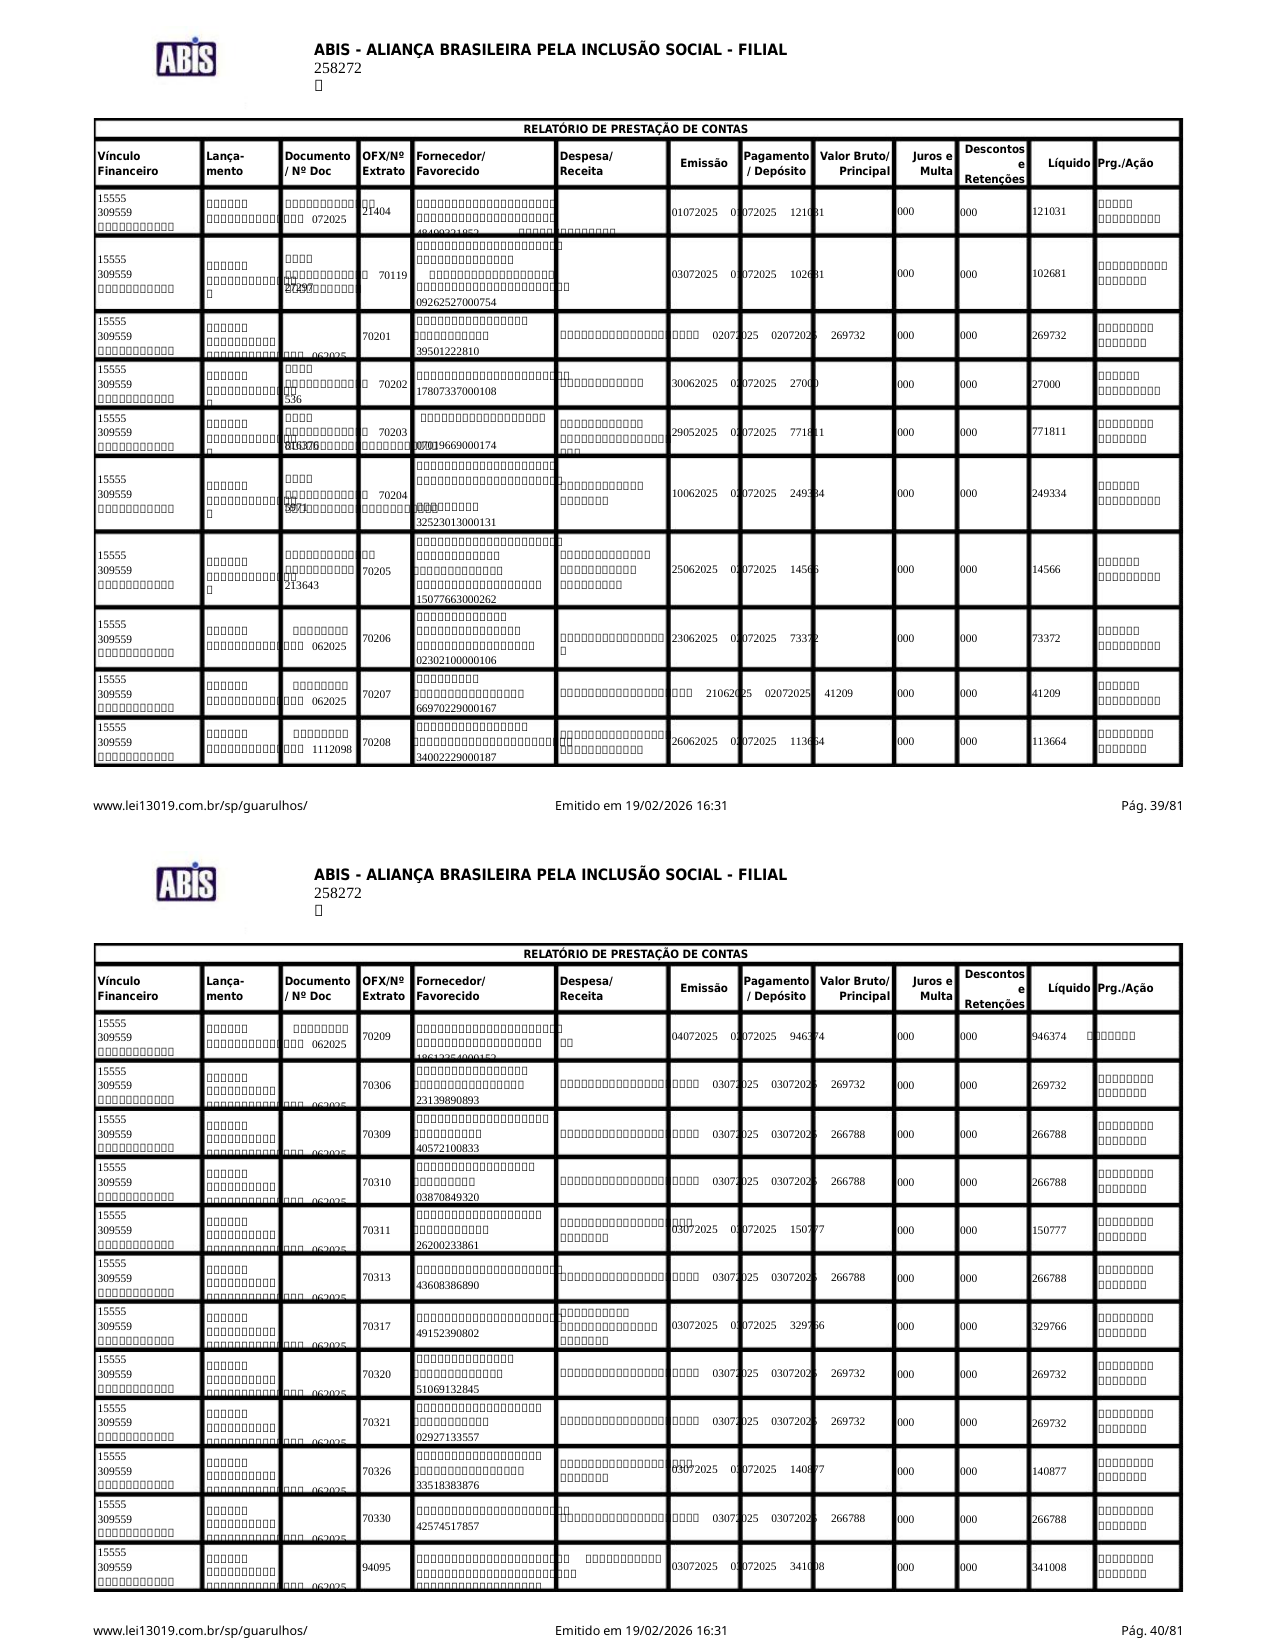

ABIS - ALIANÇA BRASILEIRA PELA INCLUSÃO SOCIAL - FILIAL


RELATÓRIO DE PRESTAÇÃO DE CONTAS
Descontos
e
Retenções
Vínculo
Financeiro
Lança-
mento
Documento
/ Nº Doc
OFX/Nº
Extrato
Fornecedor/
Favorecido
Despesa/
Receita
Pagamento
/ Depósito
Valor Bruto/
Principal
Juros e
Multa
Emissão
Líquido Prg./Ação




 

 
 



  
  






   

















 

 
 


   












 








  
  



 
  











  










  








 















  
  










 
 











 

 
 


   











 

 
 


  

www.lei13019.com.br/sp/guarulhos/
Emitido em 19/02/2026 16:31
Pág. 39/81
ABIS - ALIANÇA BRASILEIRA PELA INCLUSÃO SOCIAL - FILIAL


RELATÓRIO DE PRESTAÇÃO DE CONTAS
Descontos
e
Retenções
Vínculo
Financeiro
Lança-
mento
Documento
/ Nº Doc
OFX/Nº
Extrato
Fornecedor/
Favorecido
Despesa/
Receita
Pagamento
/ Depósito
Valor Bruto/
Principal
Juros e
Multa
Emissão
Líquido Prg./Ação



 
 
 


  
























 







 

 
 
   
   















 

 
 






 

 
 


   






 

 
 


  



 
 






   






 
 




  




 

 
 


   




 

 
 


   






 

 
 


  



 
 






   



 
 
 
 


  
www.lei13019.com.br/sp/guarulhos/
Emitido em 19/02/2026 16:31
Pág. 40/81